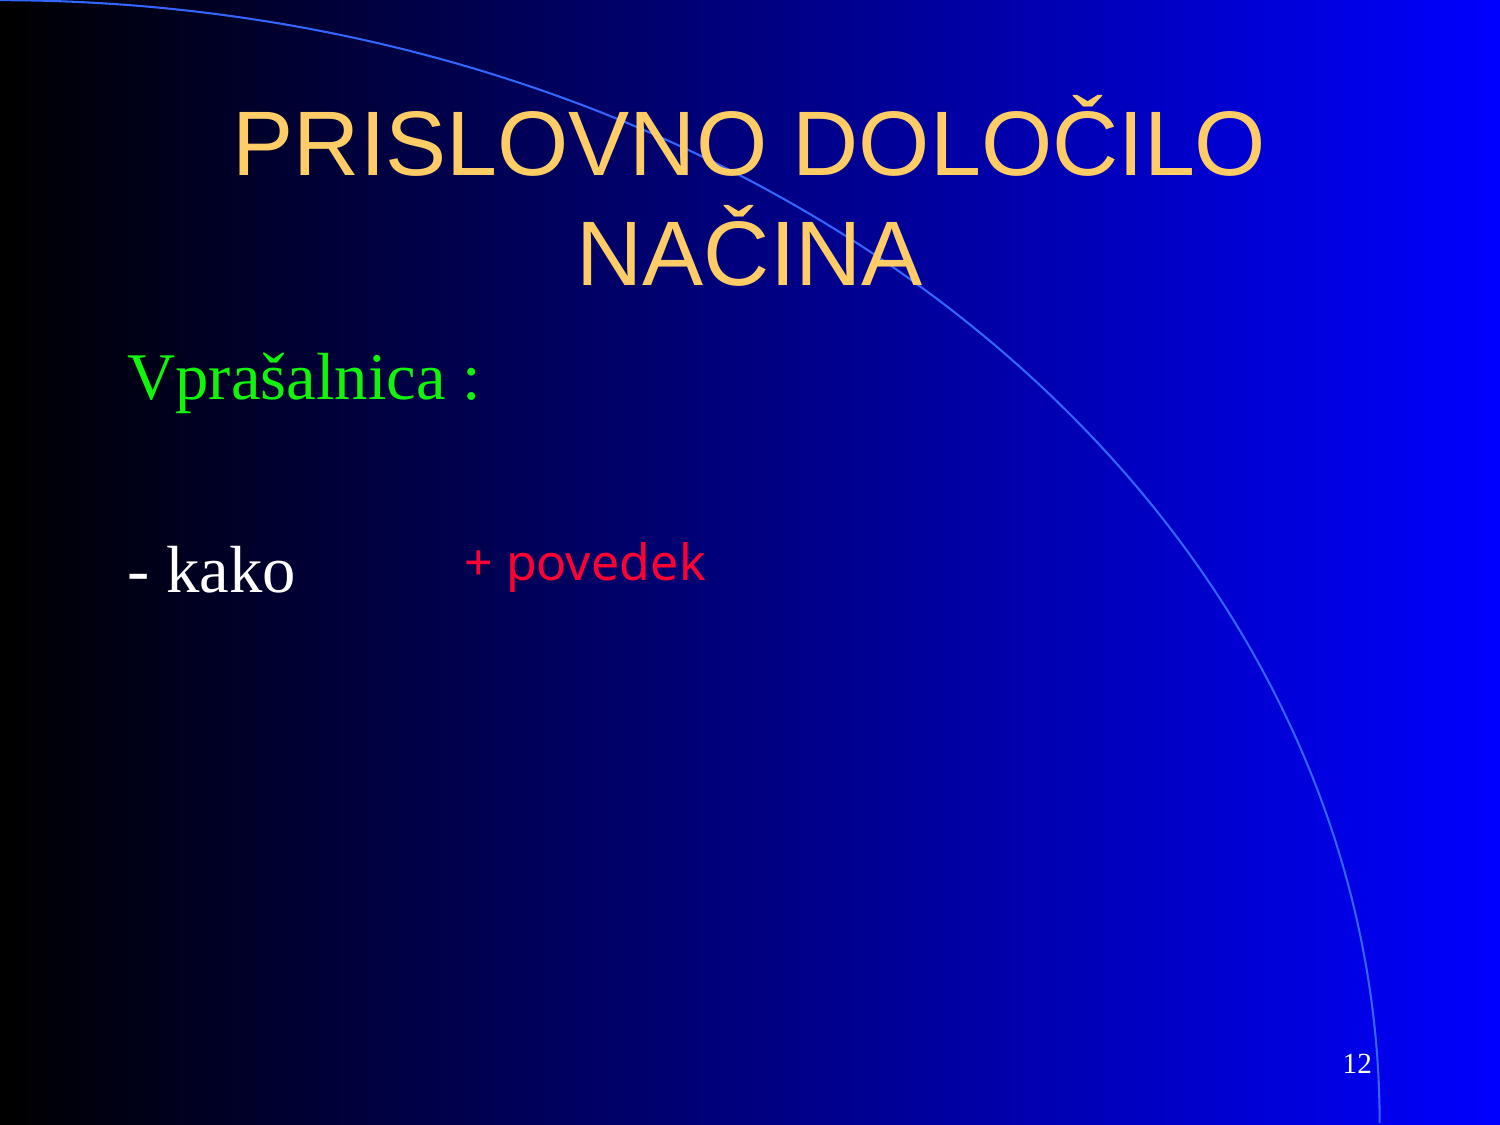

# PRISLOVNO DOLOČILO NAČINA
Vprašalnica :
- kako
+ povedek